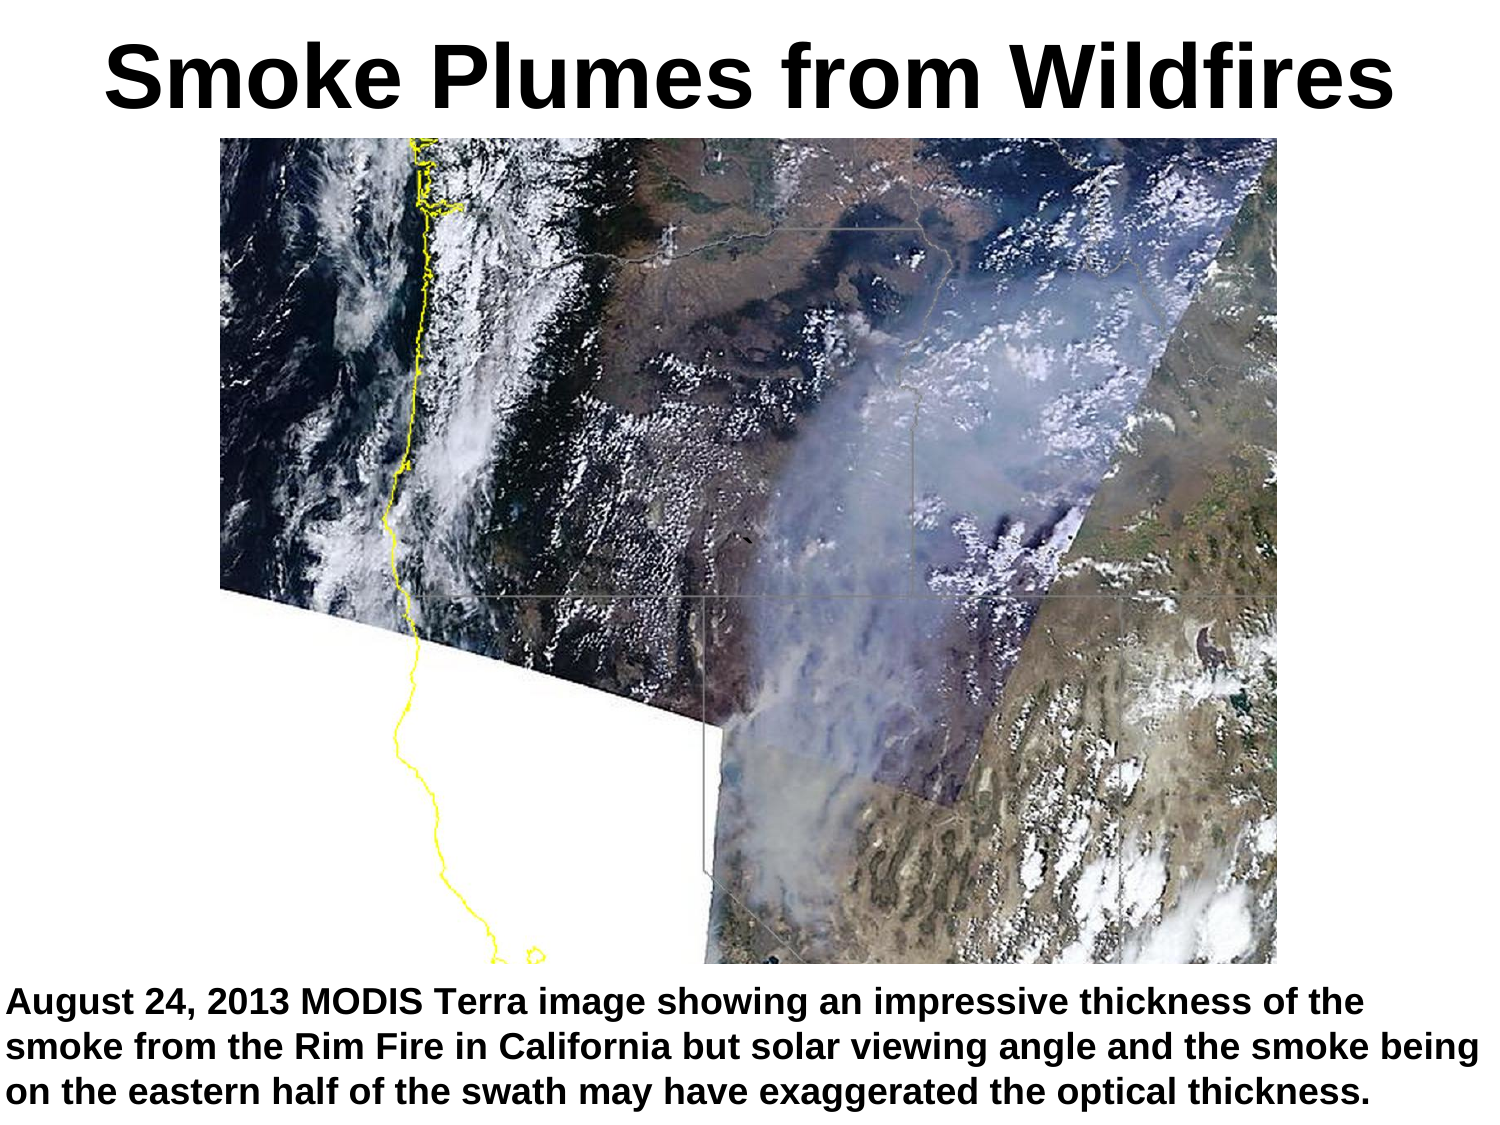

Smoke Plumes from Wildfires
`
August 24, 2013 MODIS Terra image showing an impressive thickness of the smoke from the Rim Fire in California but solar viewing angle and the smoke being on the eastern half of the swath may have exaggerated the optical thickness.